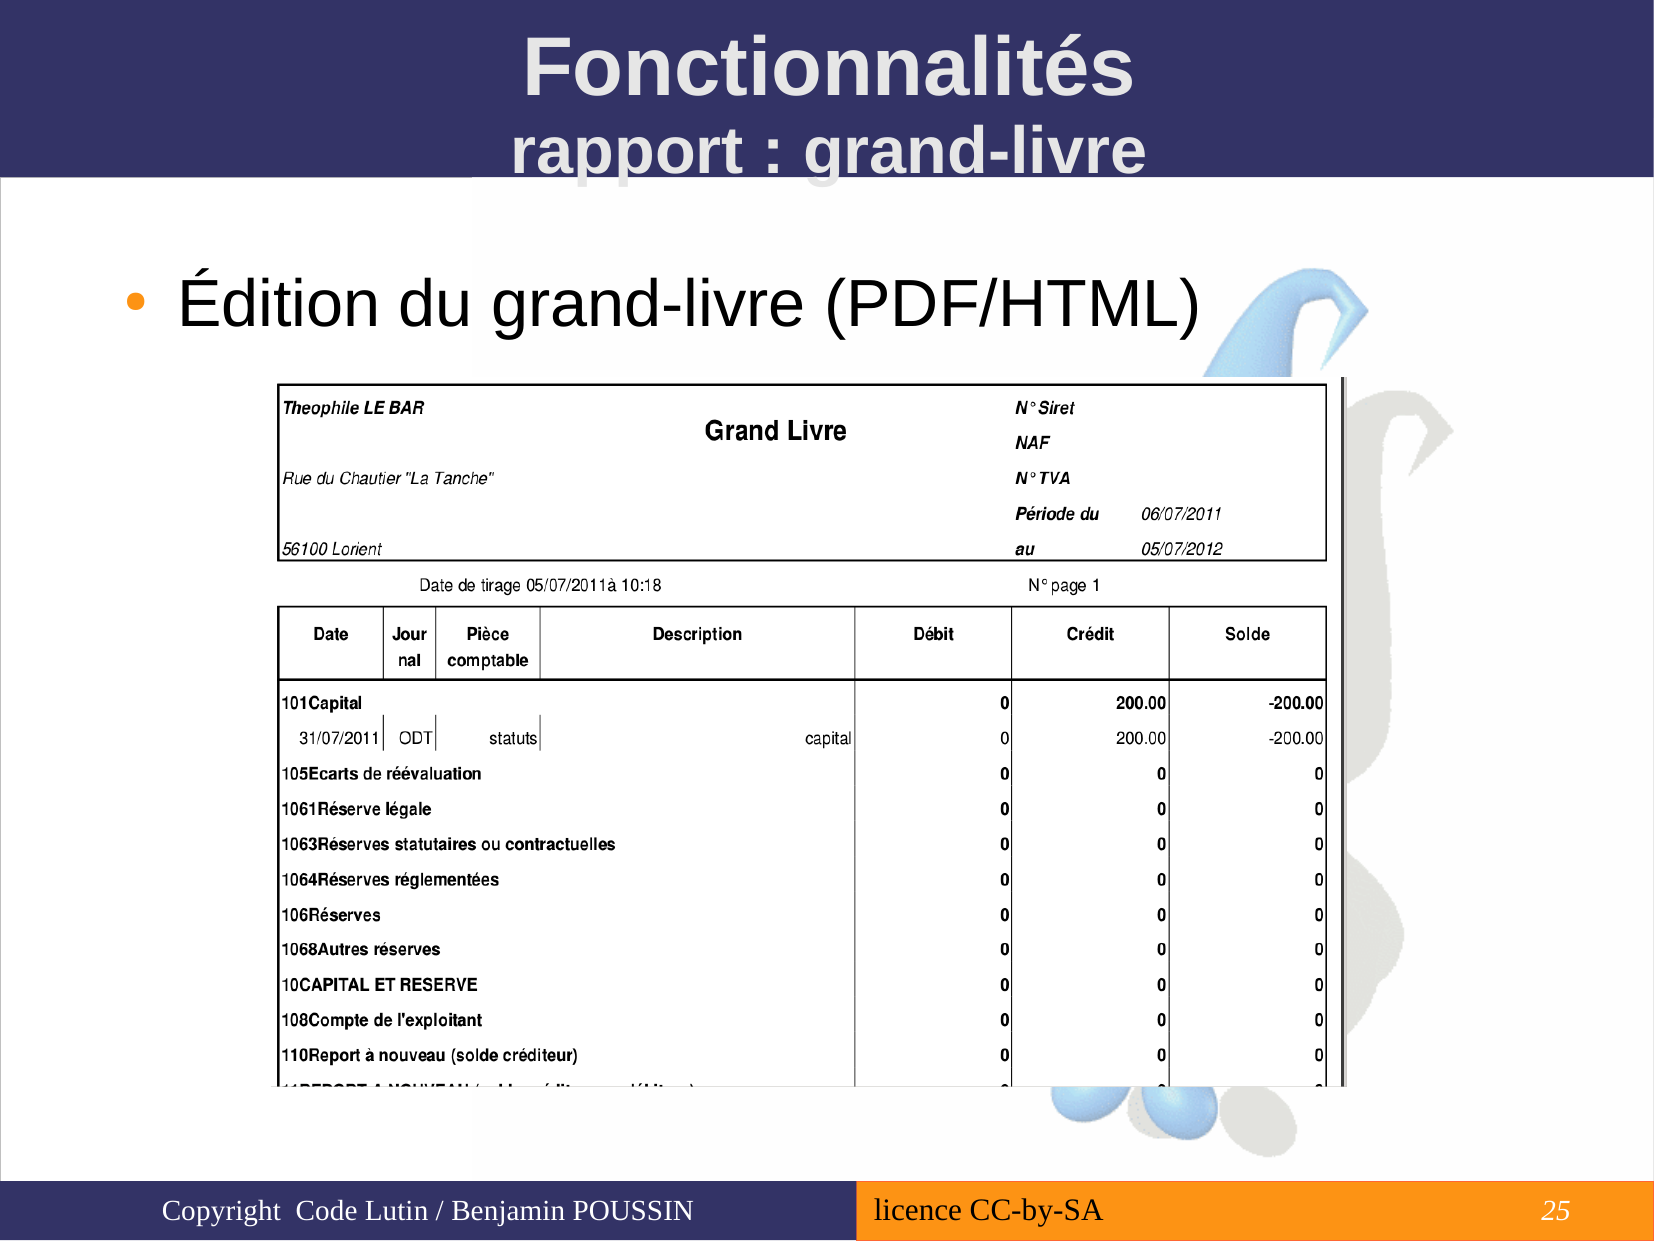

# Fonctionnalités rapport : grand-livre
Édition du grand-livre (PDF/HTML)
25